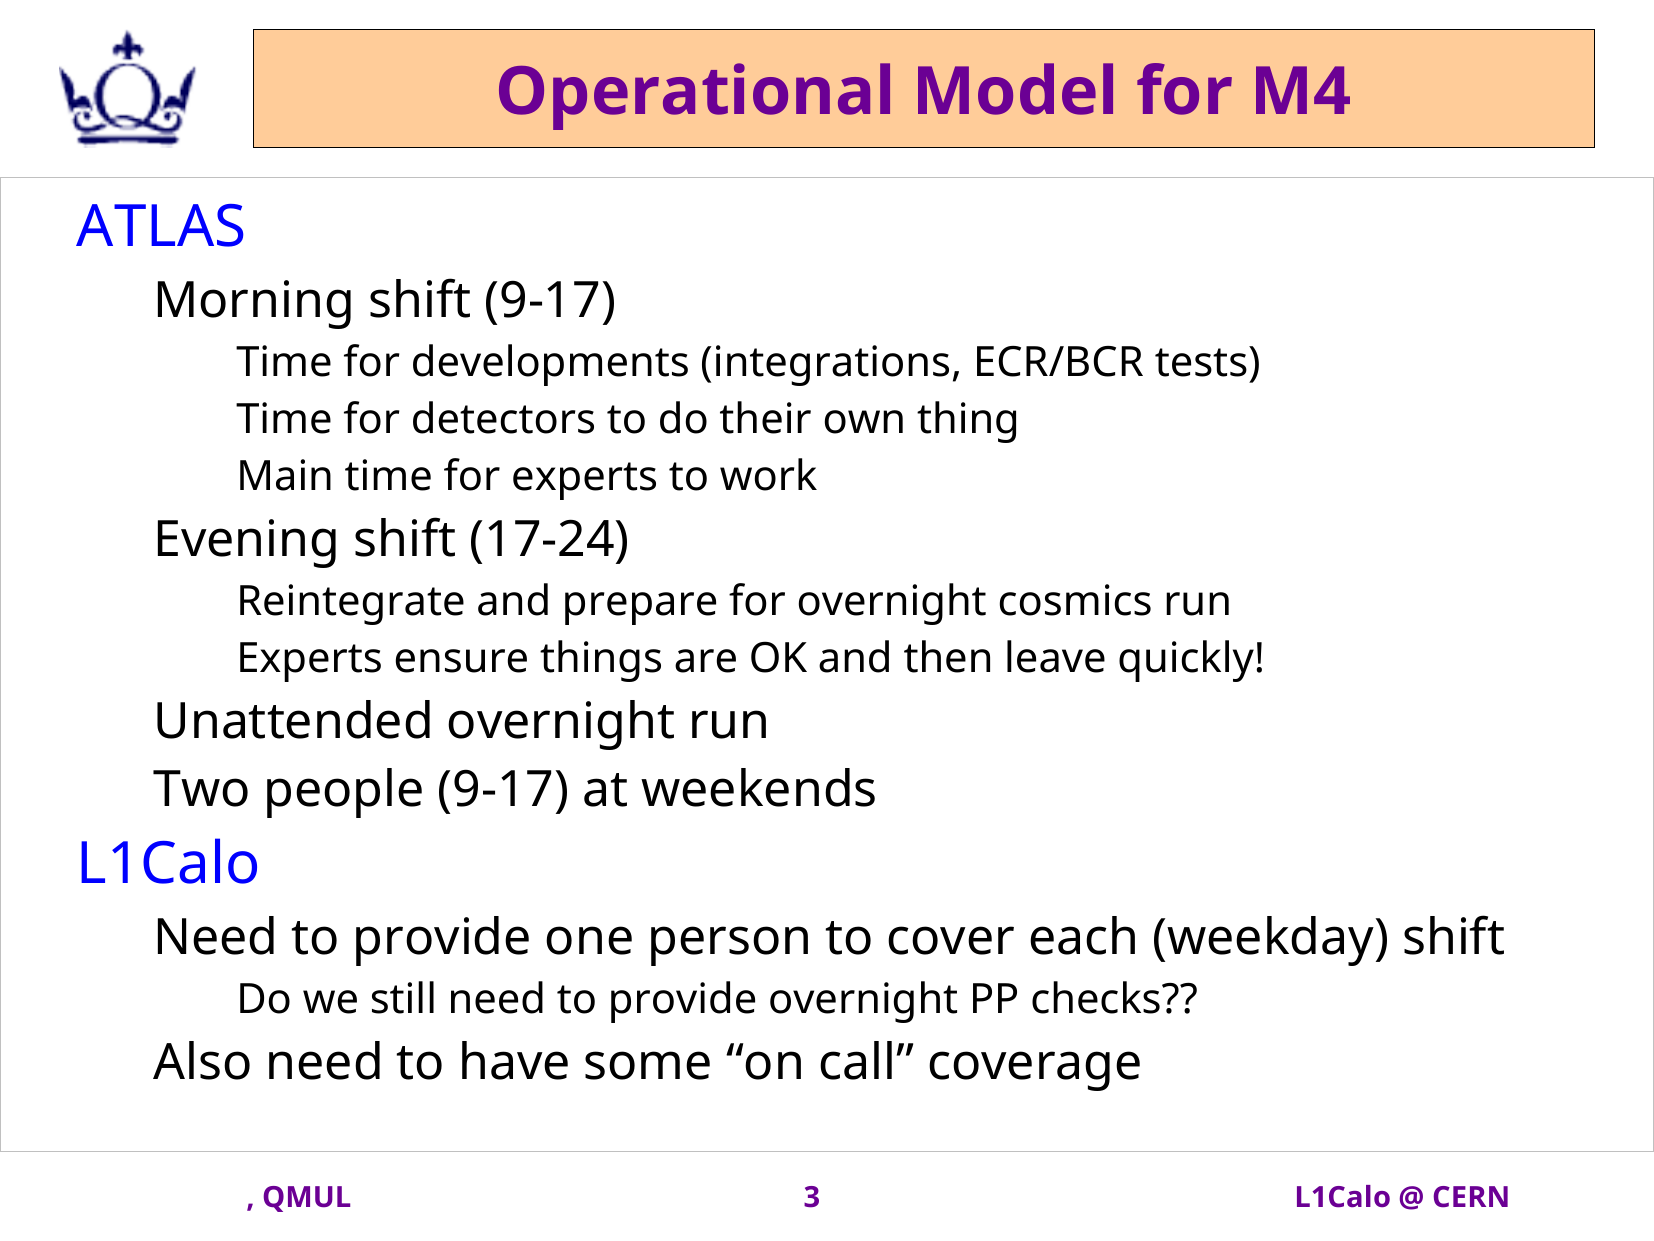

# Operational Model for M4
ATLAS
Morning shift (9-17)
Time for developments (integrations, ECR/BCR tests)
Time for detectors to do their own thing
Main time for experts to work
Evening shift (17-24)
Reintegrate and prepare for overnight cosmics run
Experts ensure things are OK and then leave quickly!
Unattended overnight run
Two people (9-17) at weekends
L1Calo
Need to provide one person to cover each (weekday) shift
Do we still need to provide overnight PP checks??
Also need to have some “on call” coverage